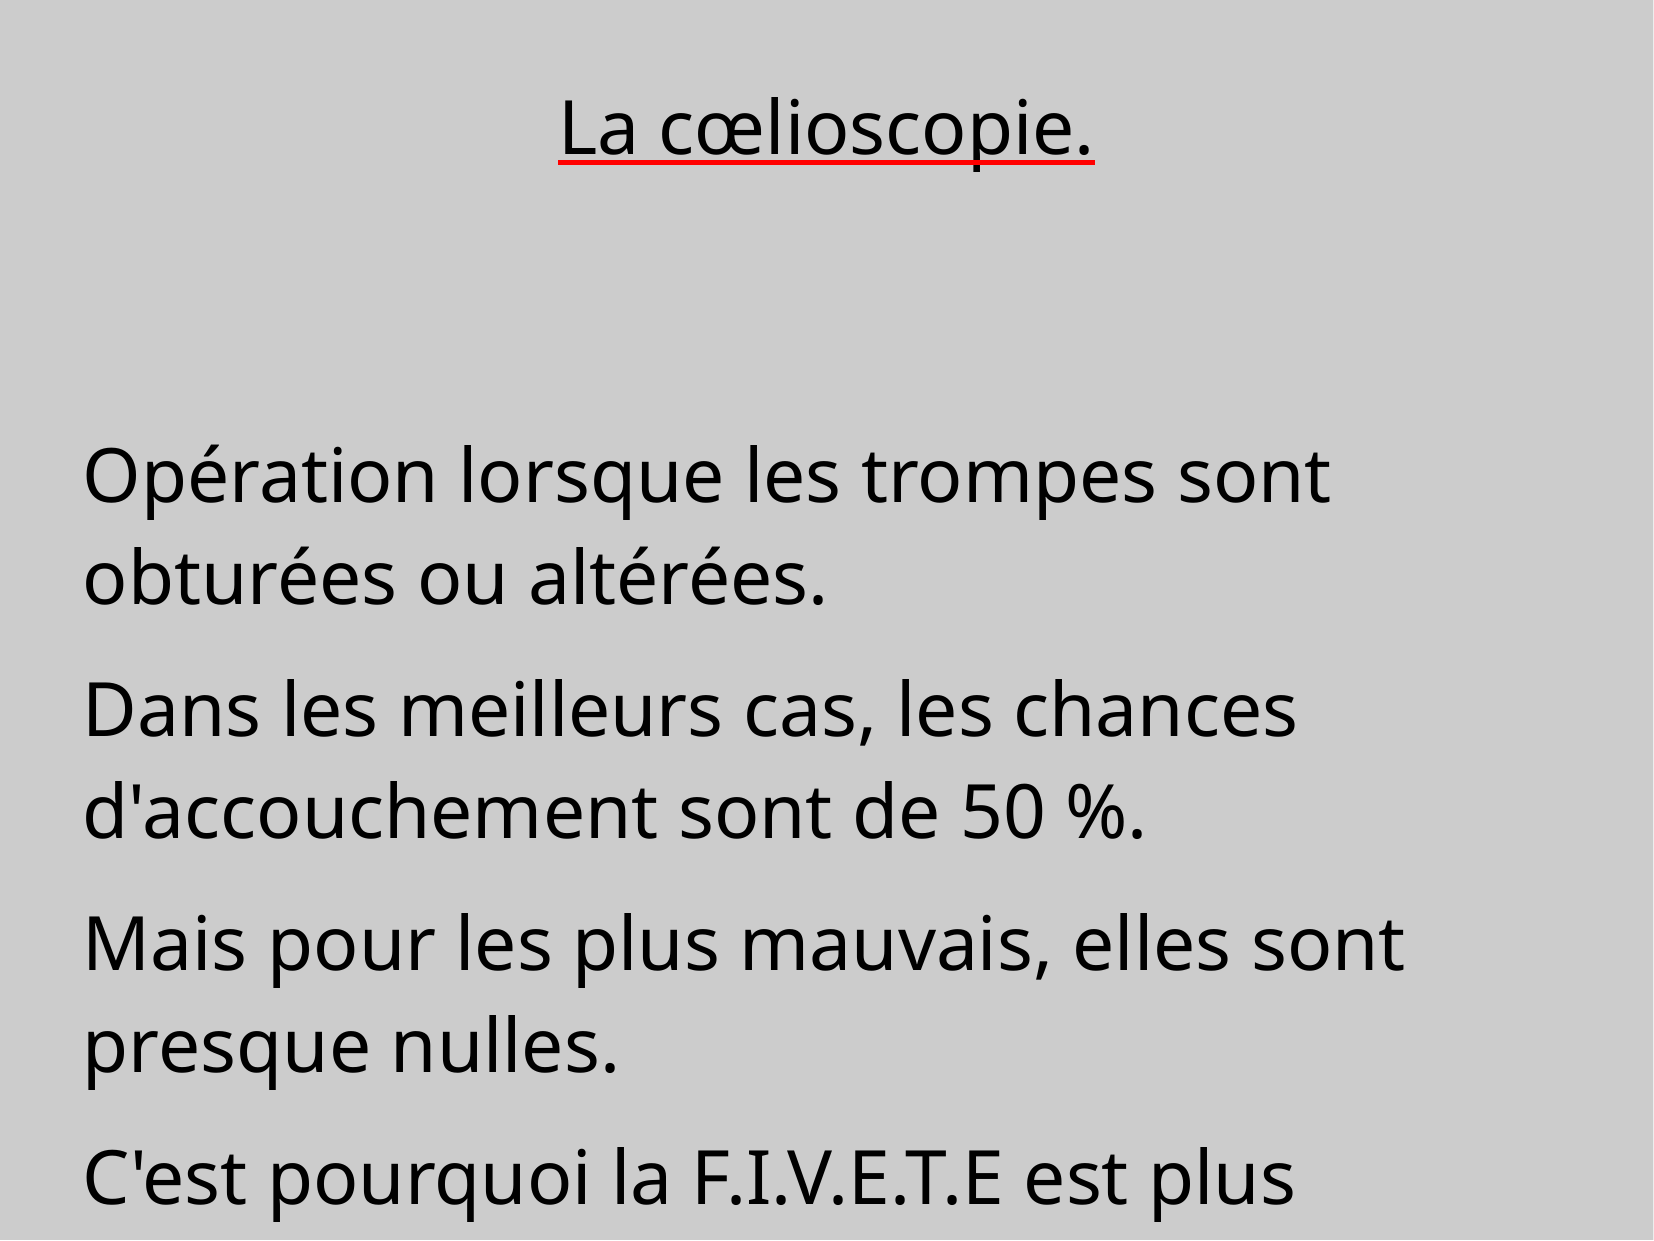

# La cœlioscopie.
Opération lorsque les trompes sont obturées ou altérées.
Dans les meilleurs cas, les chances d'accouchement sont de 50 %.
Mais pour les plus mauvais, elles sont presque nulles.
C'est pourquoi la F.I.V.E.T.E est plus souvent pratiquée.